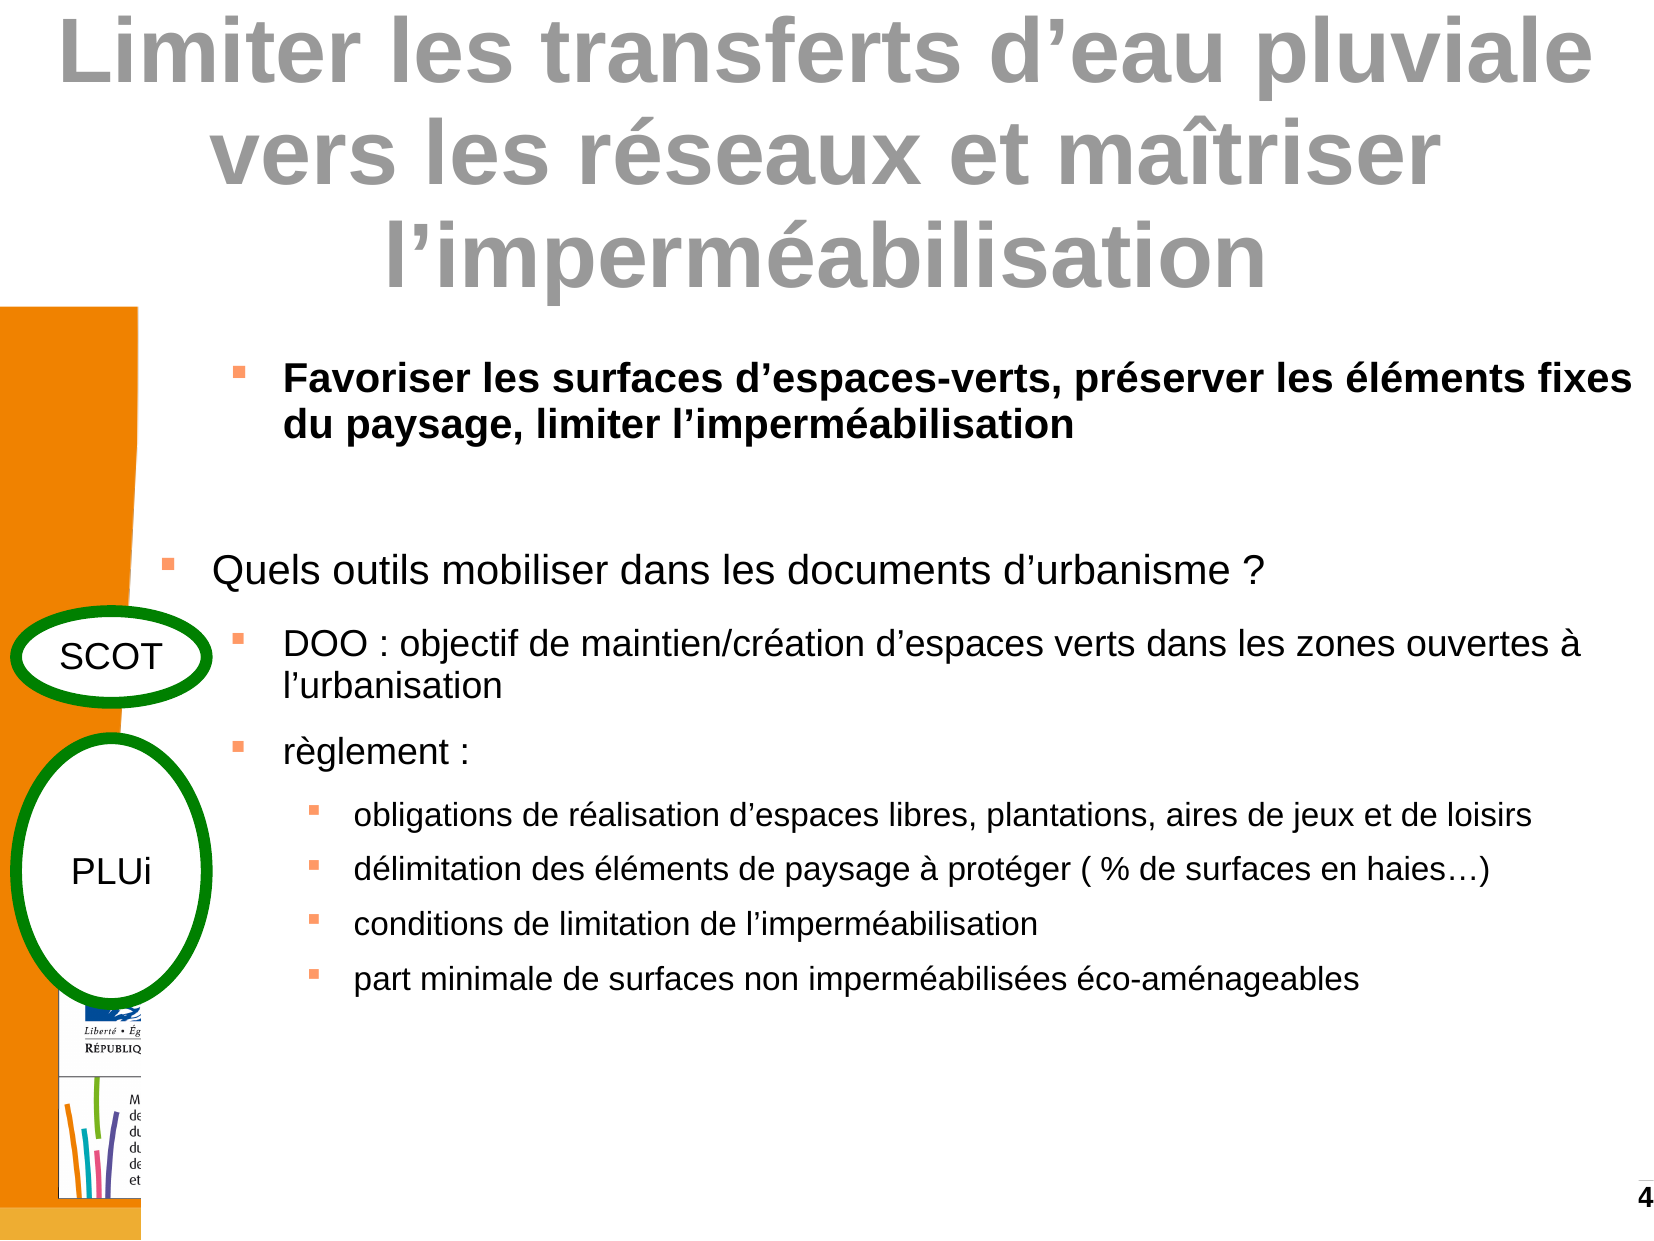

# Limiter les transferts d’eau pluviale vers les réseaux et maîtriser l’imperméabilisation
Favoriser les surfaces d’espaces-verts, préserver les éléments fixes du paysage, limiter l’imperméabilisation
Quels outils mobiliser dans les documents d’urbanisme ?
DOO : objectif de maintien/création d’espaces verts dans les zones ouvertes à l’urbanisation
règlement :
obligations de réalisation d’espaces libres, plantations, aires de jeux et de loisirs
délimitation des éléments de paysage à protéger ( % de surfaces en haies…)
conditions de limitation de l’imperméabilisation
part minimale de surfaces non imperméabilisées éco-aménageables
SCOT
PLUi
avril 2019
gestion quantitative et urbanisme
4